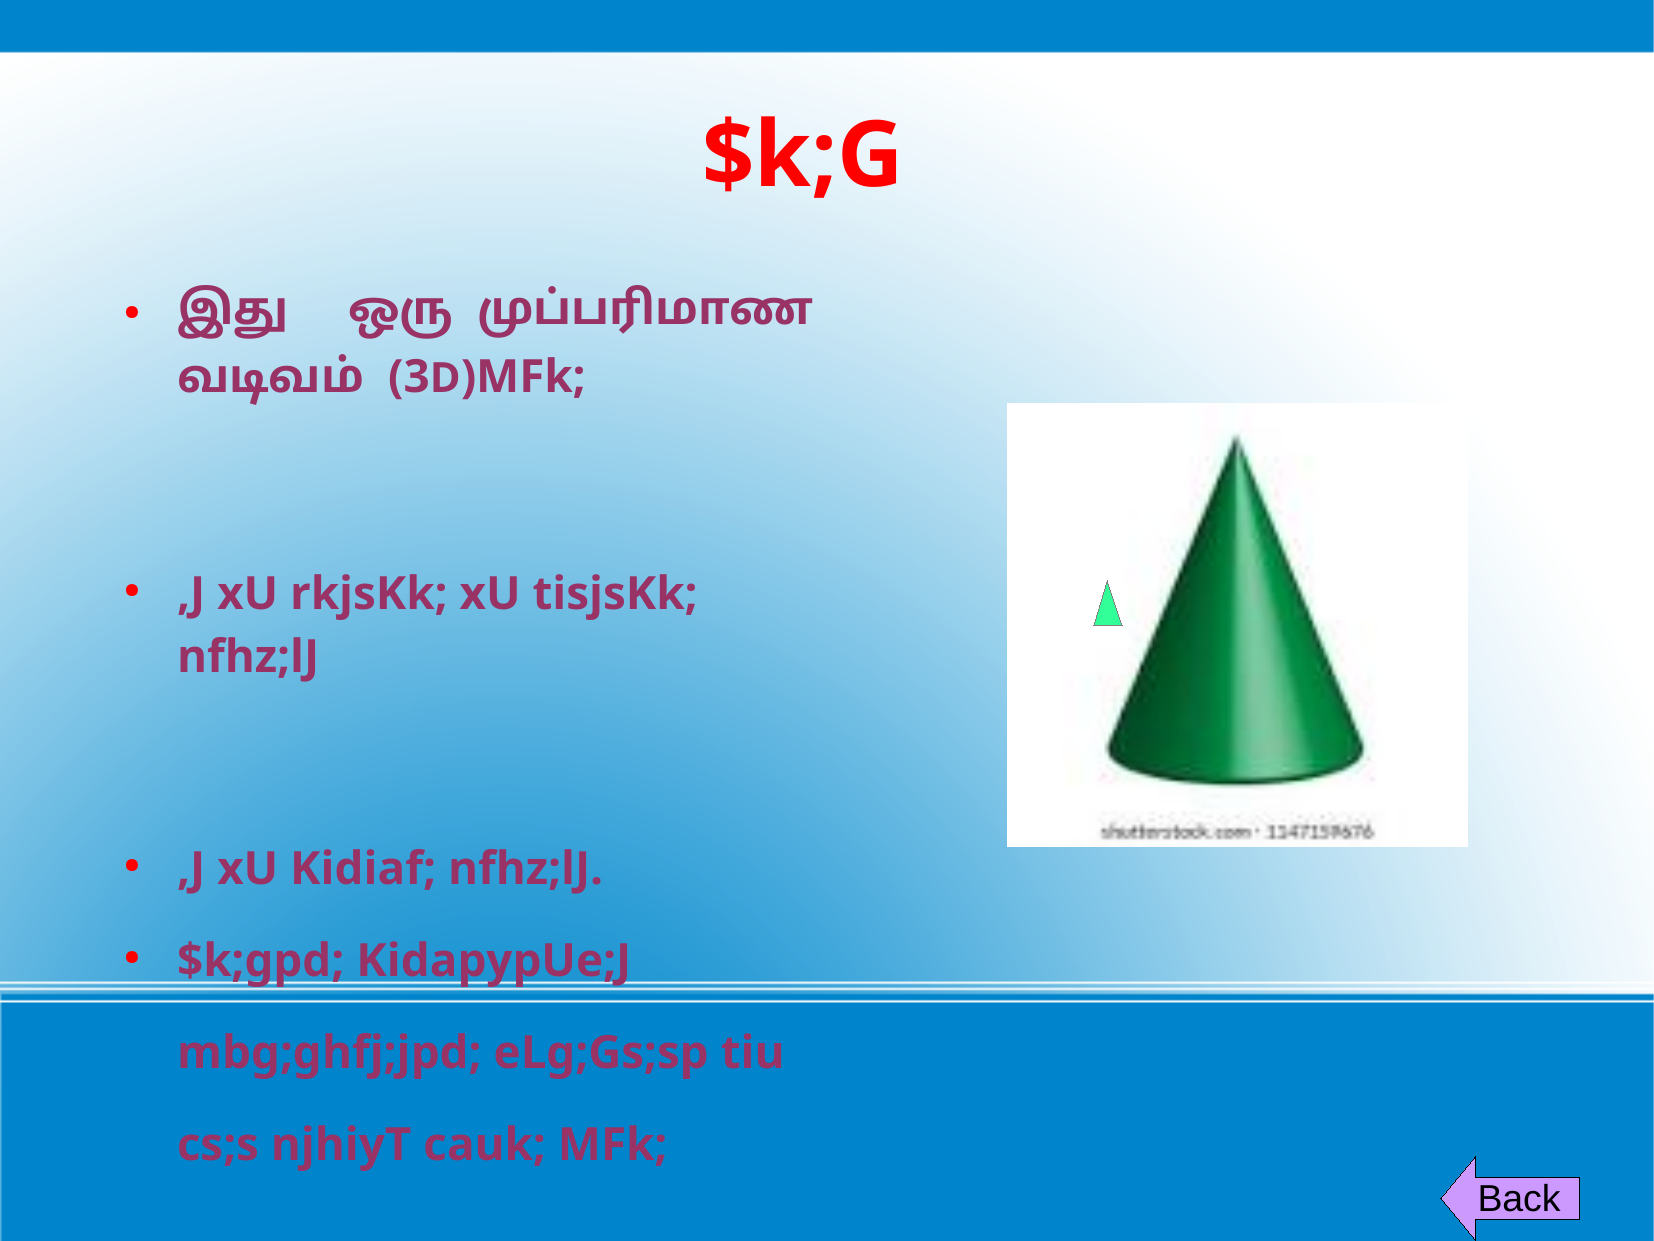

# $k;G
இது ஒரு முப்பரிமாண வடிவம் (3D)MFk;
,J xU rkjsKk; xU tisjsKk; nfhz;lJ
,J xU Kidiaf; nfhz;lJ.
$k;gpd; KidapypUe;J
mbg;ghfj;jpd; eLg;Gs;sp tiu
cs;s njhiyT cauk; MFk;
Back